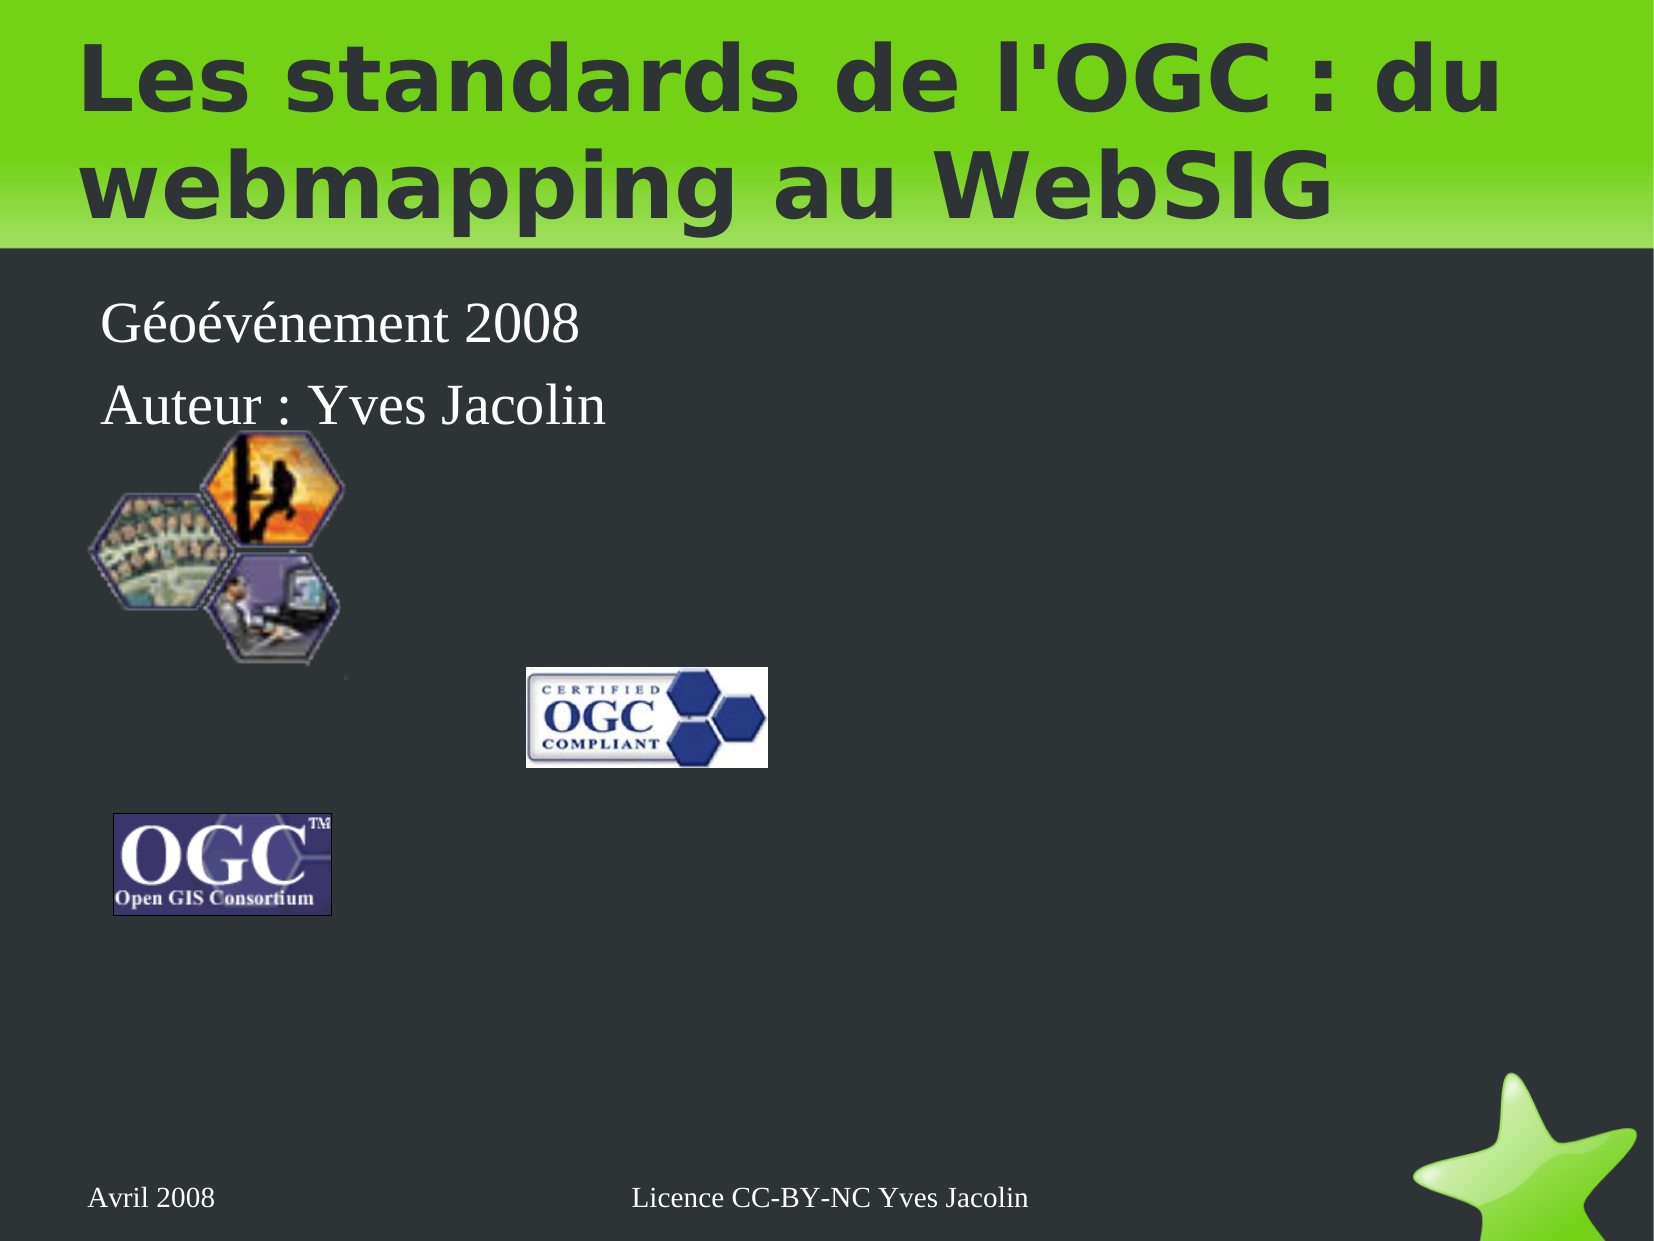

# Les standards de l'OGC : du webmapping au WebSIG
Géoévénement 2008
Auteur : Yves Jacolin